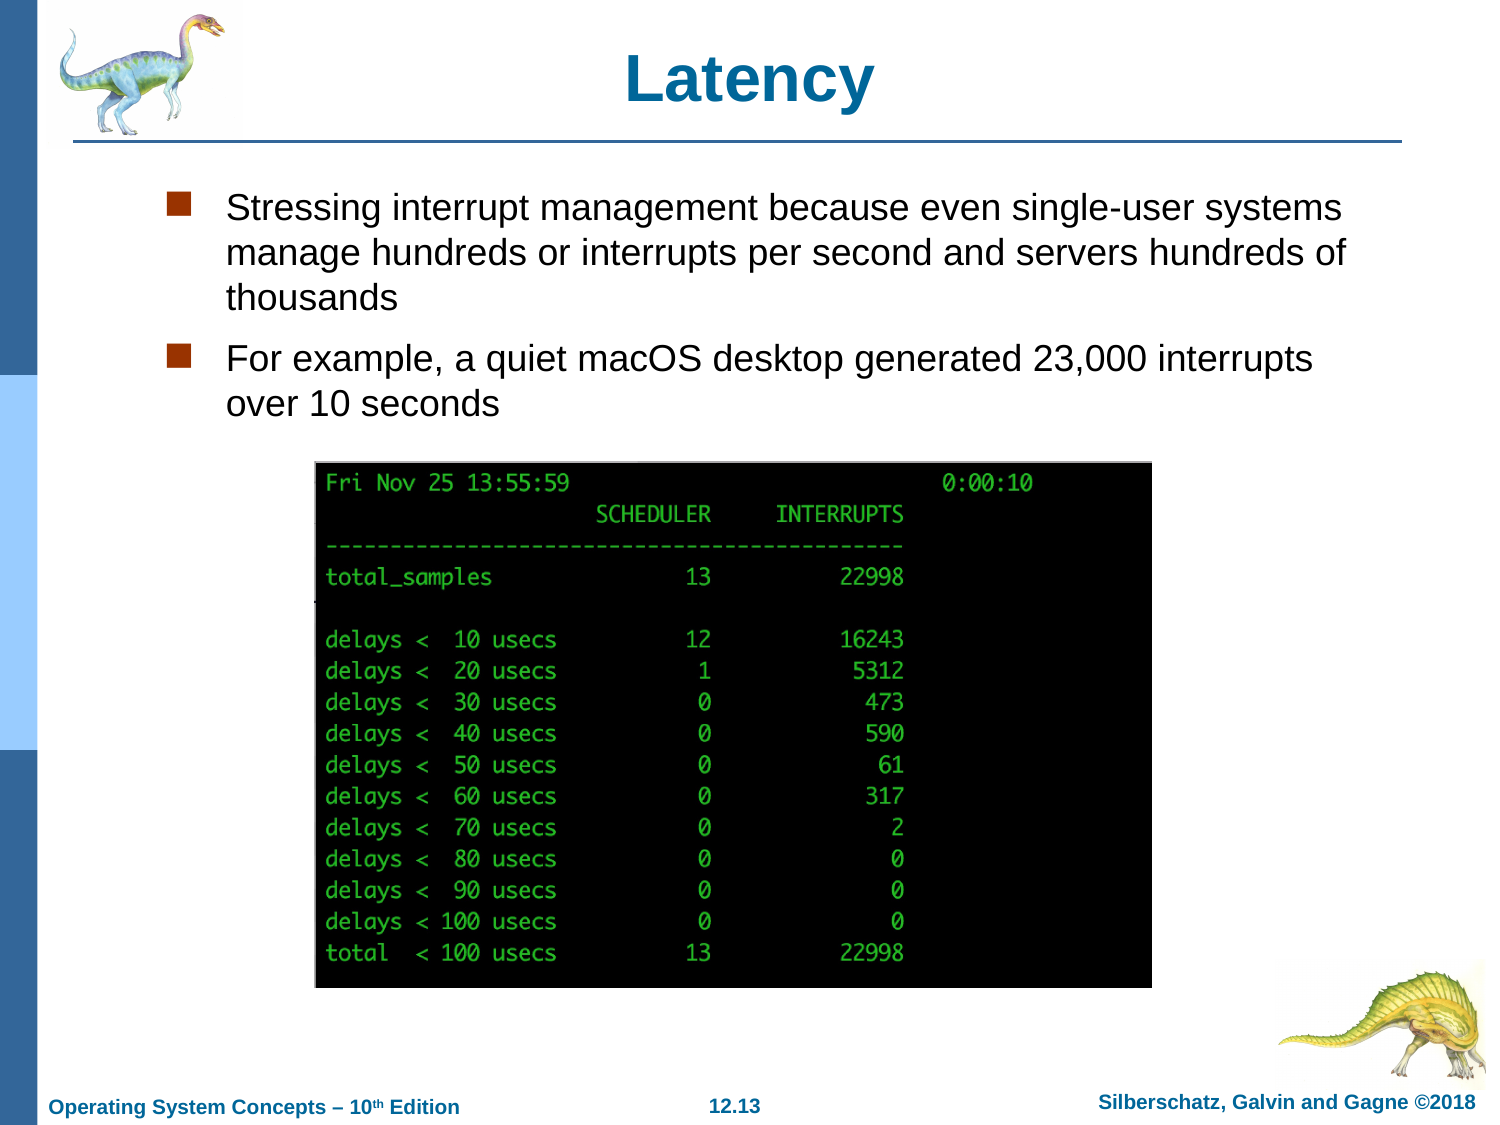

# Latency
Stressing interrupt management because even single-user systems manage hundreds or interrupts per second and servers hundreds of thousands
For example, a quiet macOS desktop generated 23,000 interrupts over 10 seconds